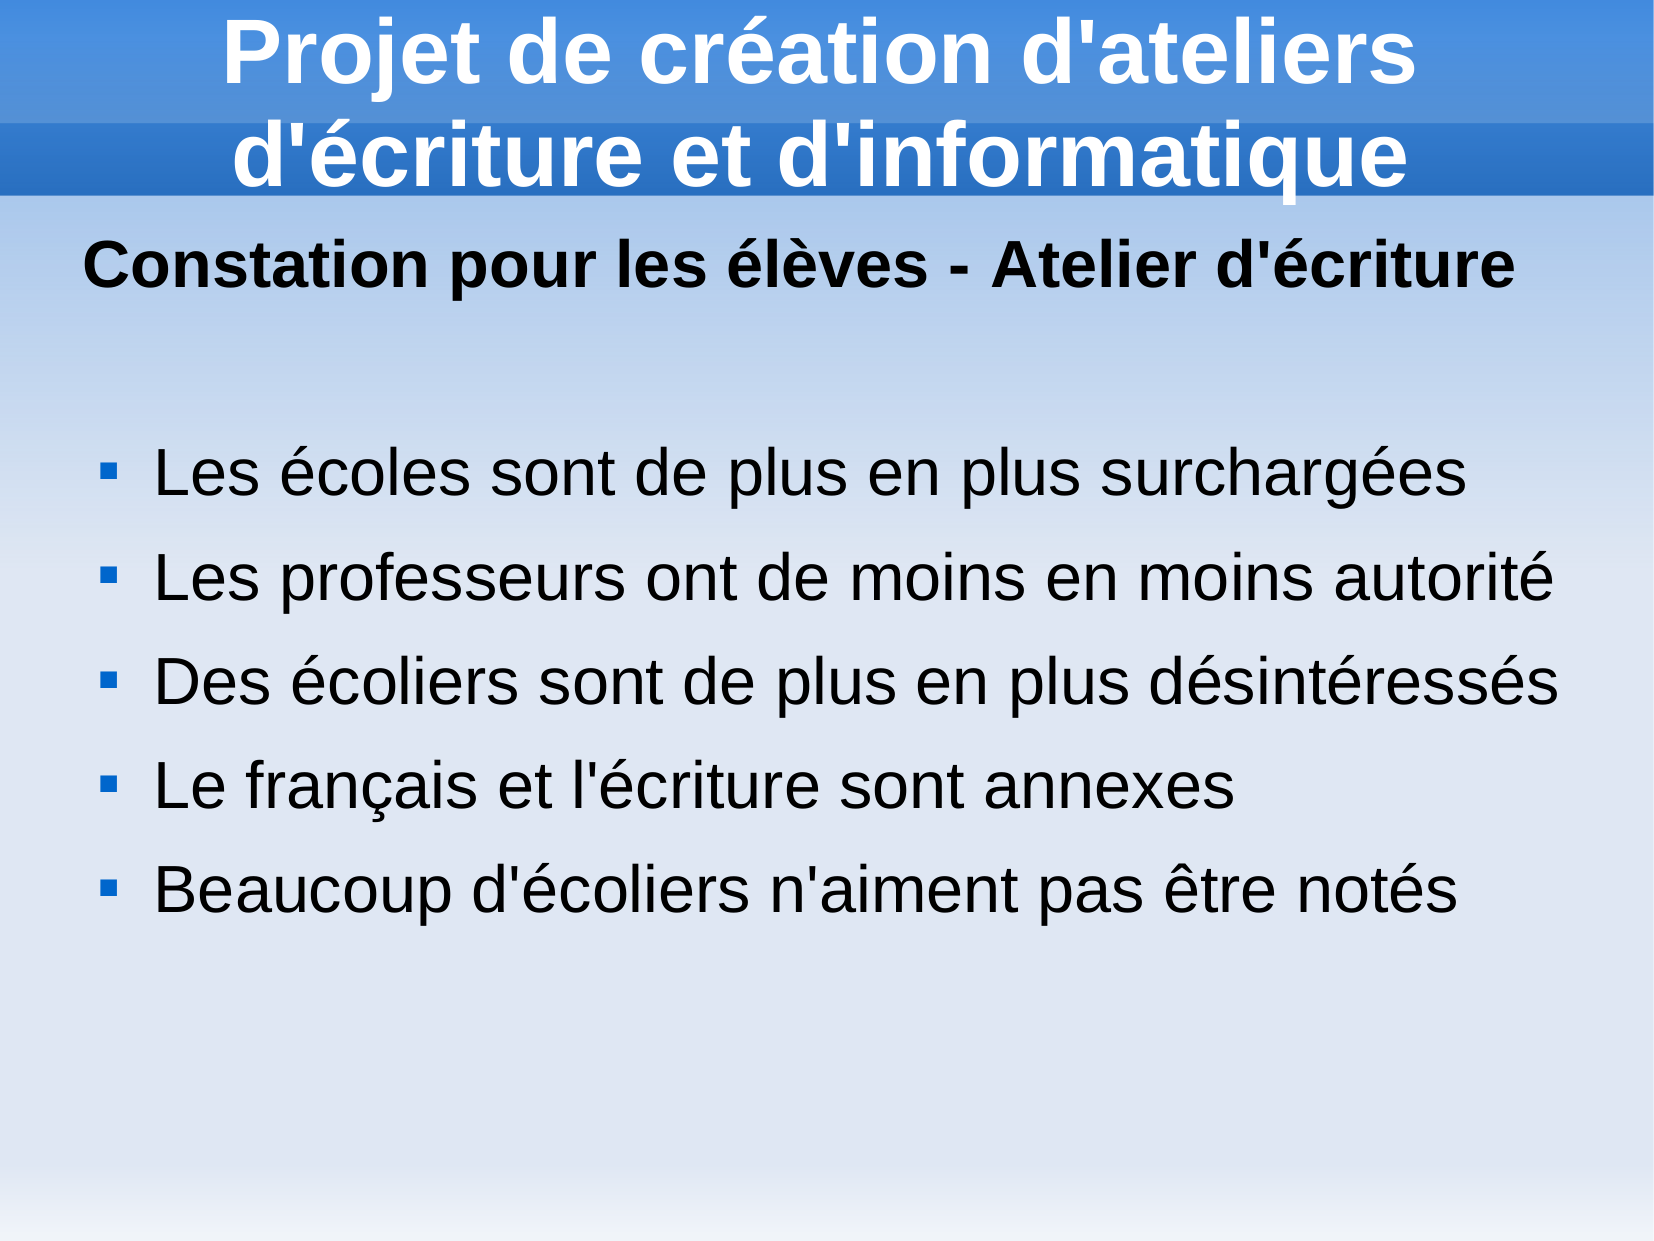

# Projet de création d'ateliers d'écriture et d'informatique
Constation pour les élèves - Atelier d'écriture
Les écoles sont de plus en plus surchargées
Les professeurs ont de moins en moins autorité
Des écoliers sont de plus en plus désintéressés
Le français et l'écriture sont annexes
Beaucoup d'écoliers n'aiment pas être notés